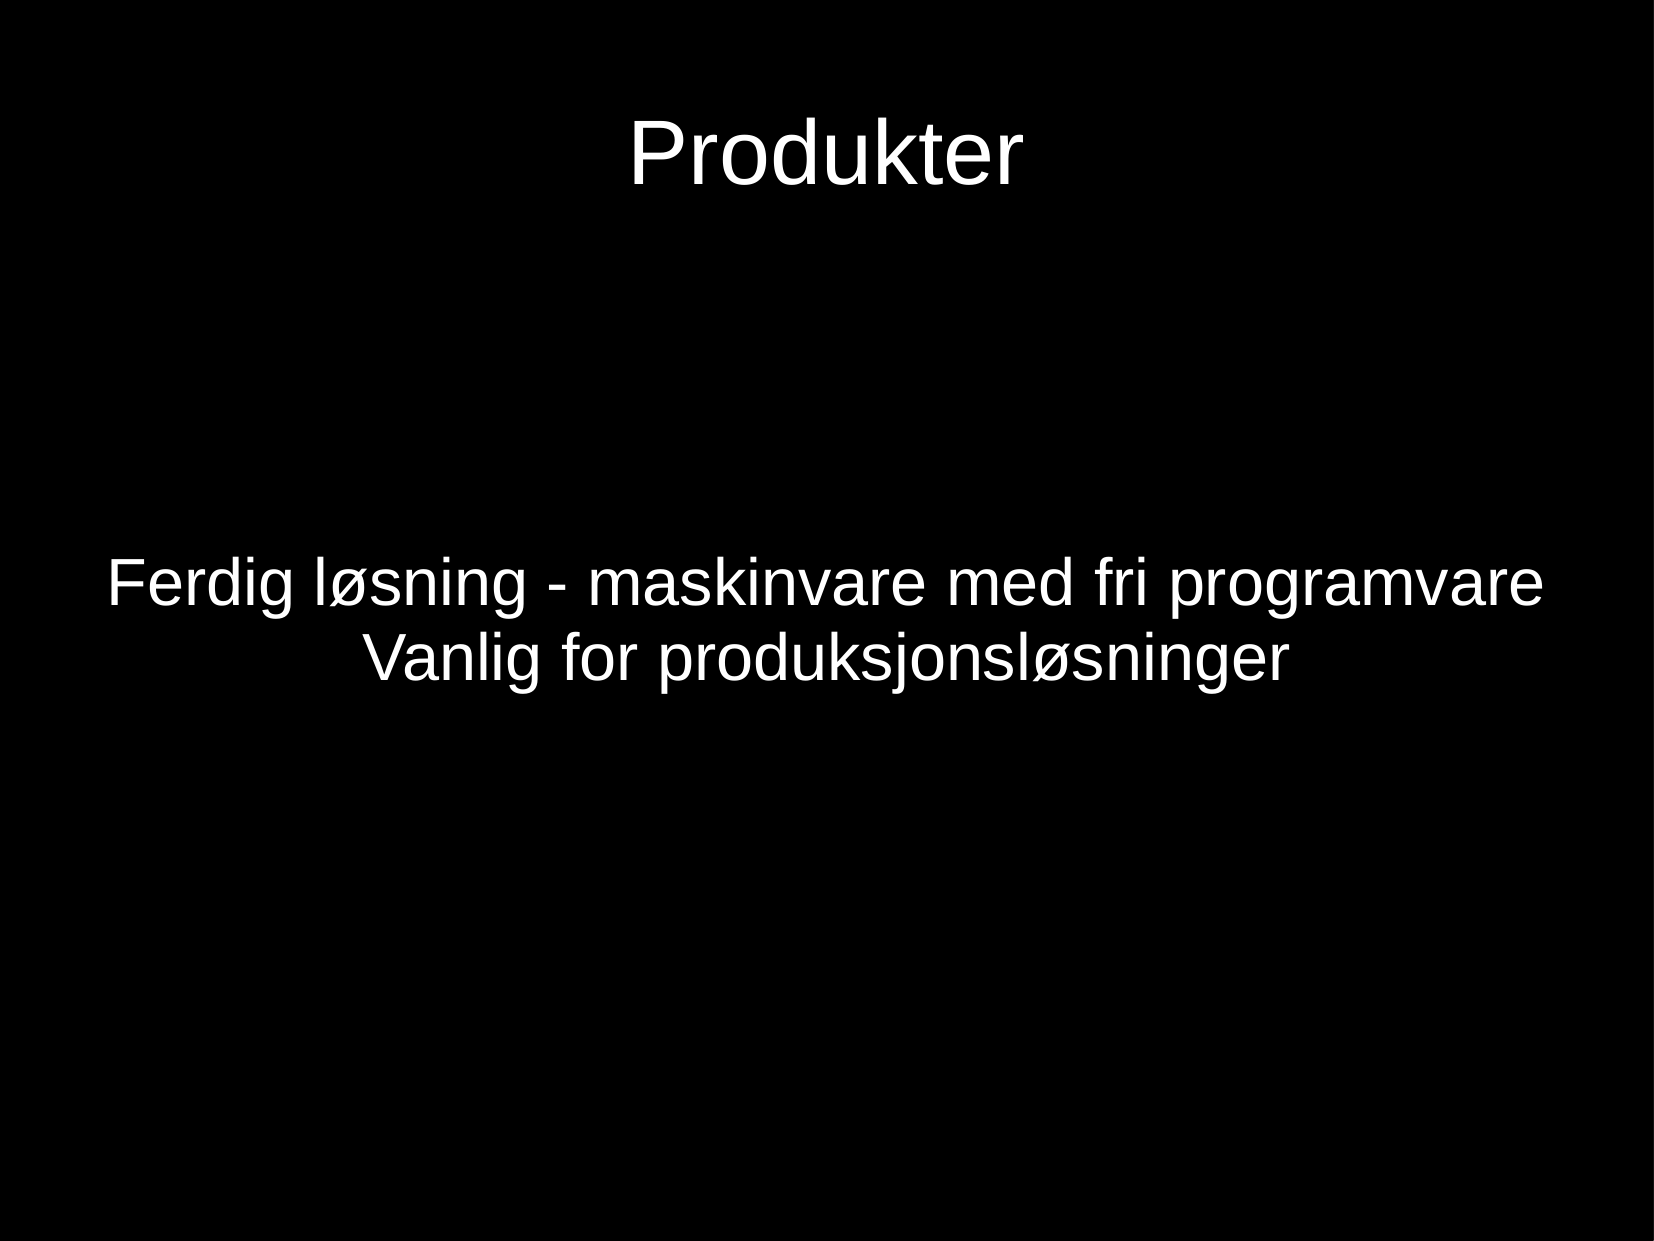

Ferdig løsning - maskinvare med fri programvare
Vanlig for produksjonsløsninger
# Produkter